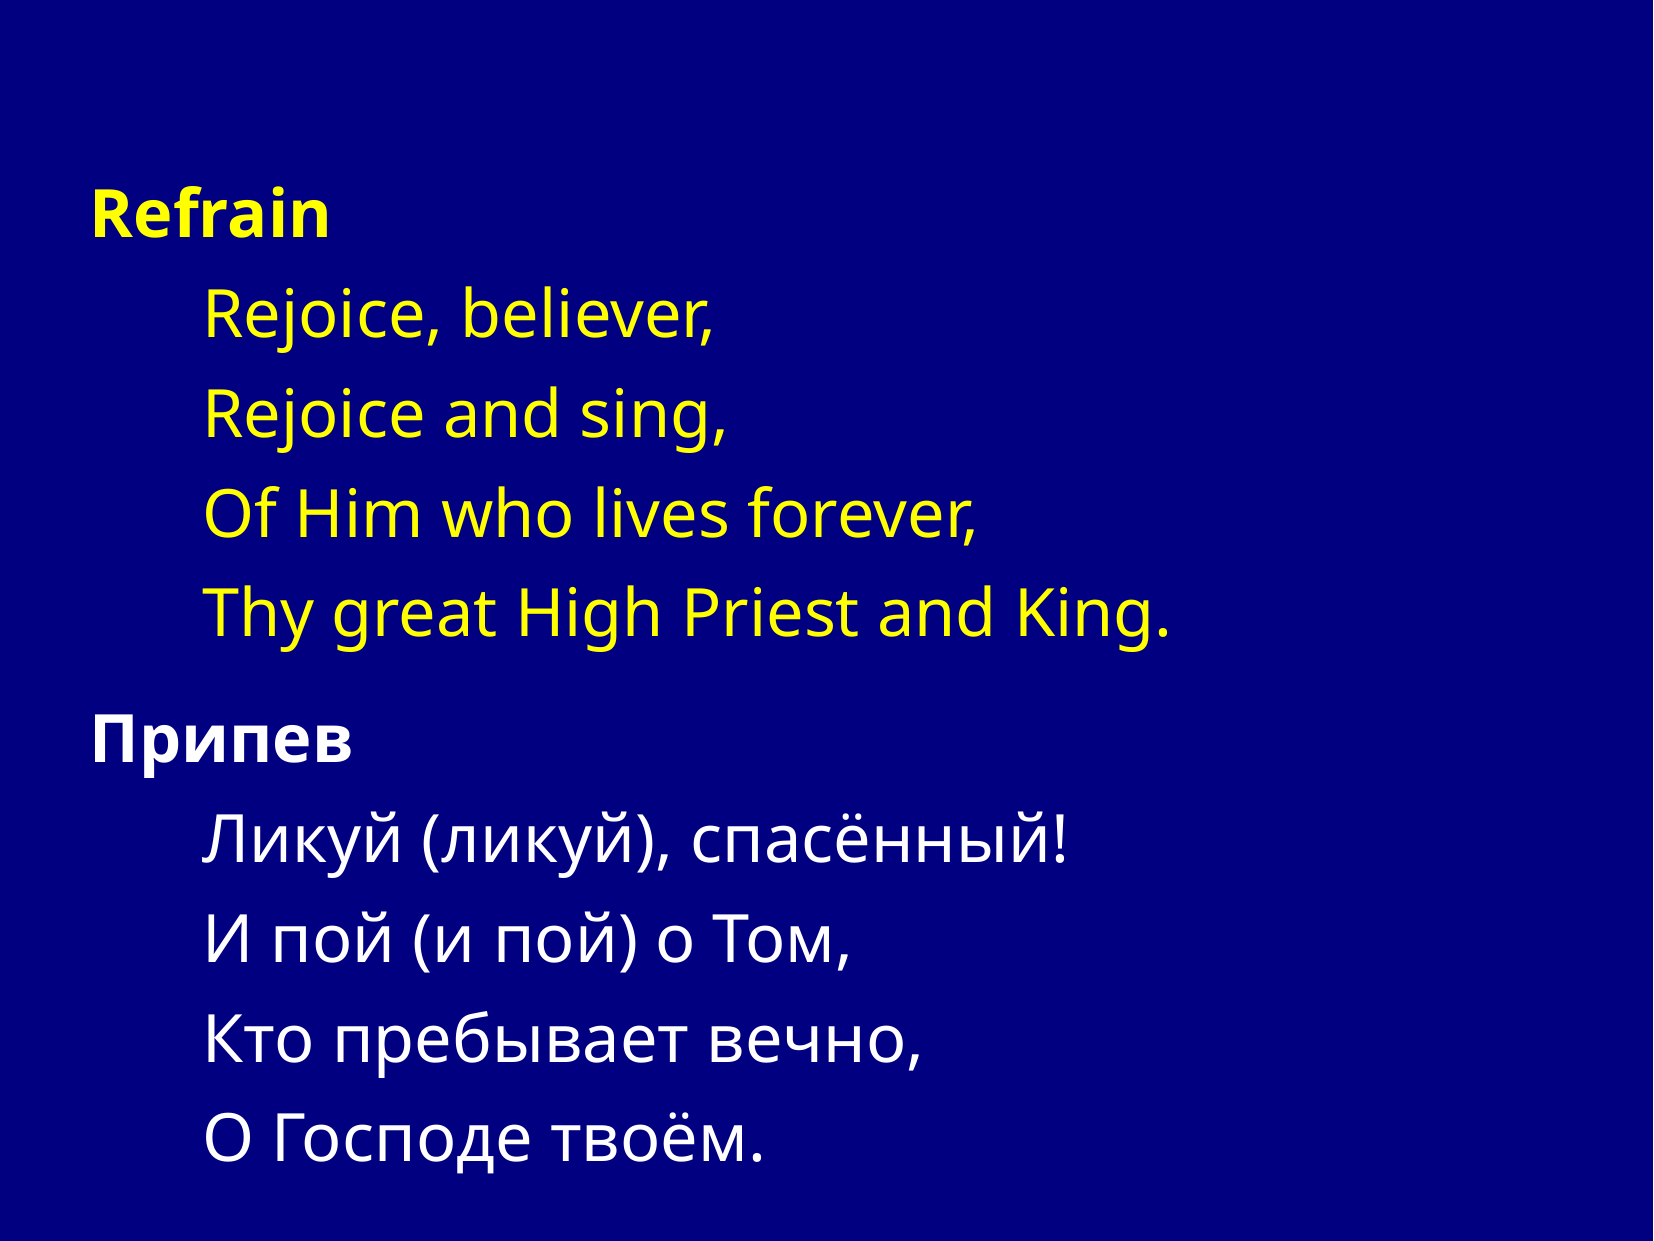

Refrain
	Rejoice, believer,
	Rejoice and sing,
	Of Him who lives forever,
	Thy great High Priest and King.
Припев
	Ликуй (ликуй), спасённый!
	И пой (и пой) о Том,
	Кто пребывает вечно,
	О Господе твоём.